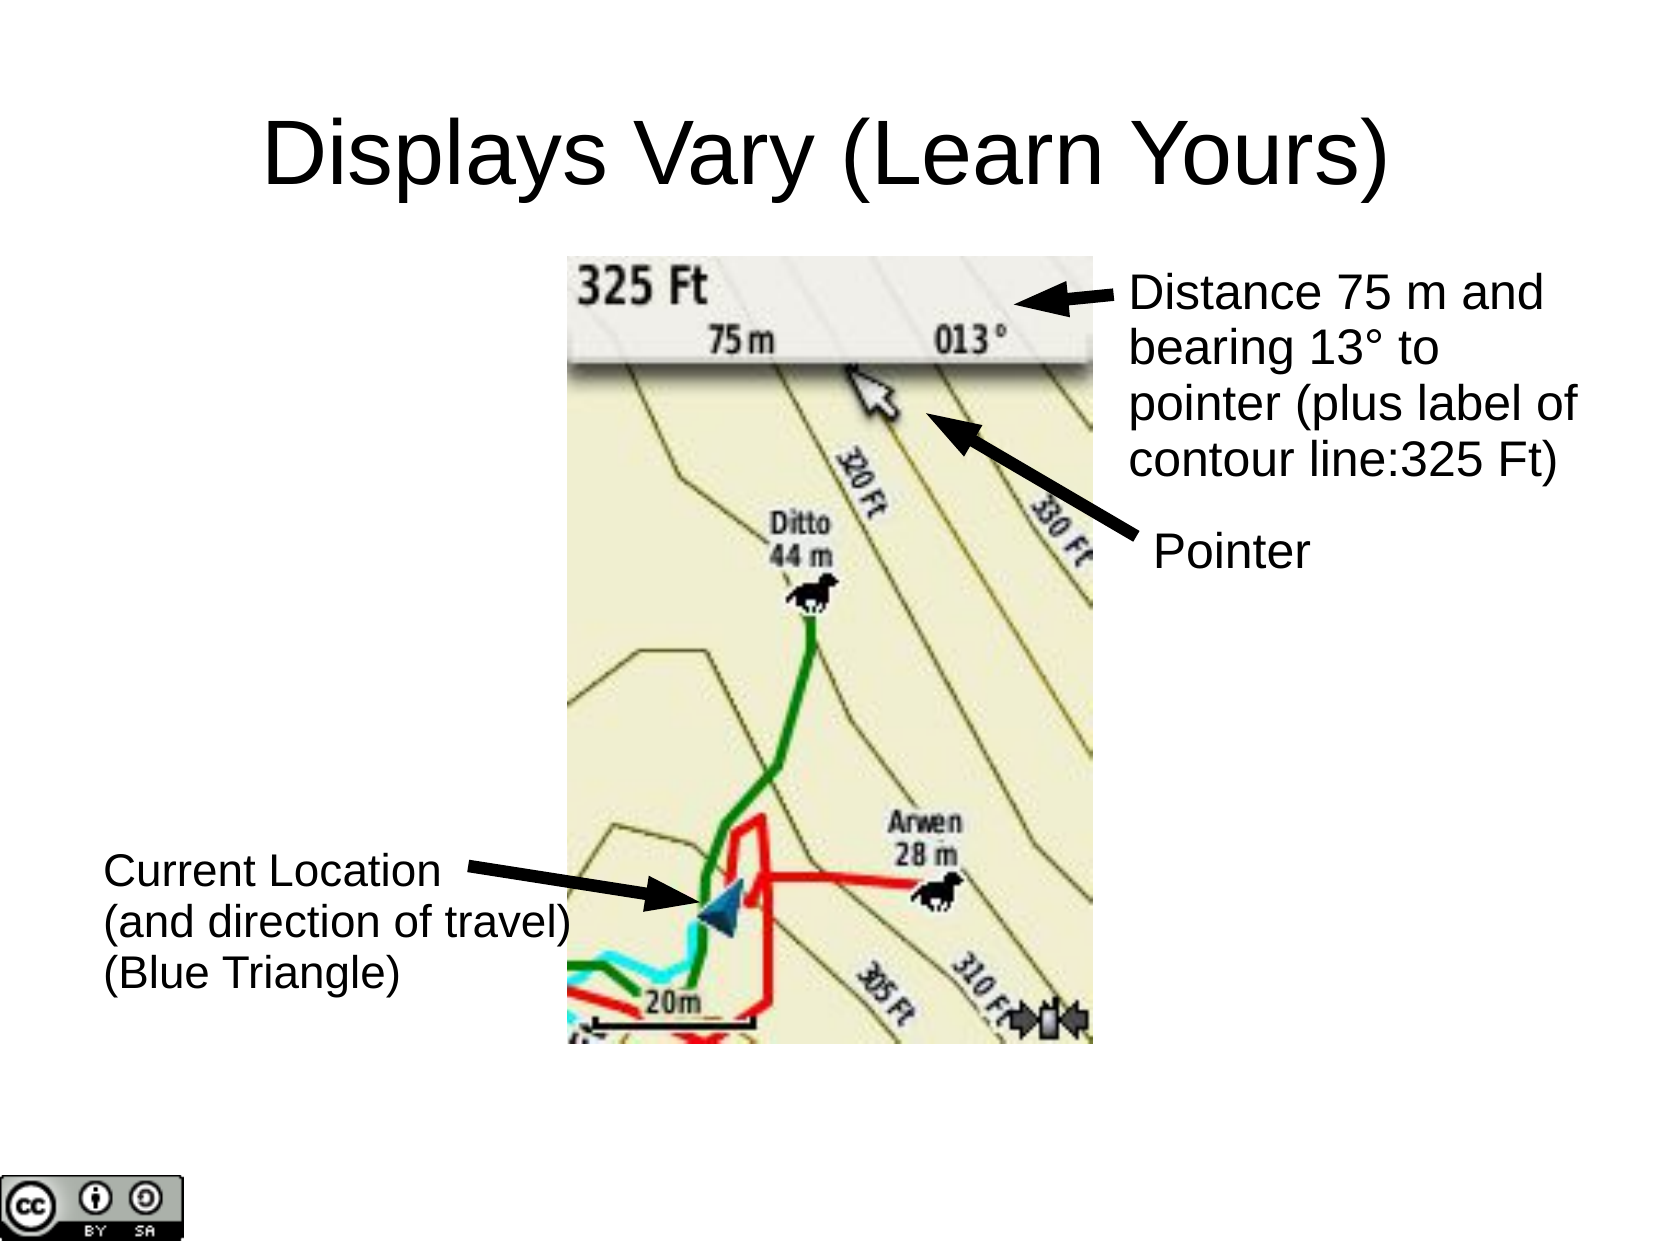

# Displays Vary (Learn Yours)
Distance 75 m and bearing 13° to pointer (plus label of contour line:325 Ft)
Pointer
Current Location
(and direction of travel)
(Blue Triangle)